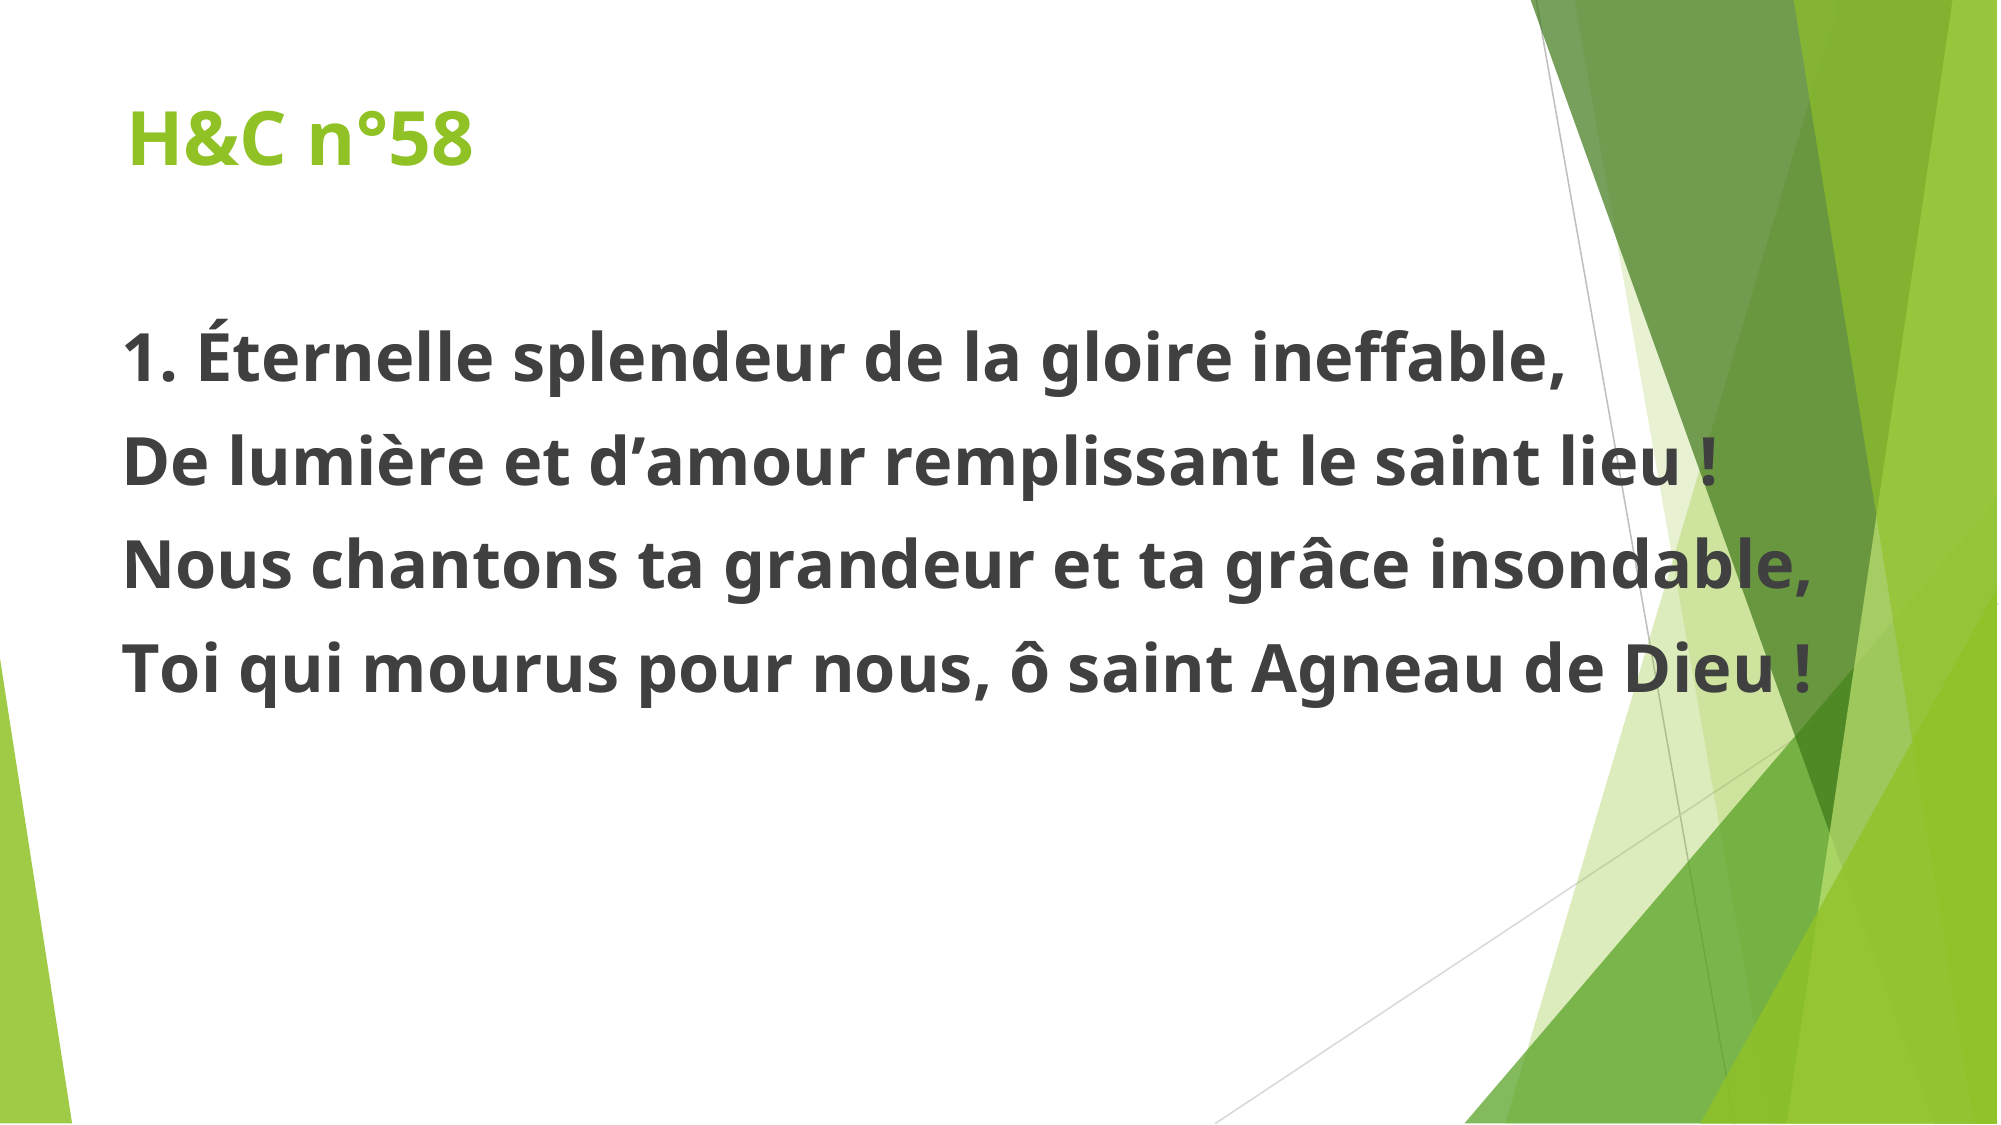

H&C n°58
1. Éternelle splendeur de la gloire ineffable,
De lumière et d’amour remplissant le saint lieu !
Nous chantons ta grandeur et ta grâce insondable,
Toi qui mourus pour nous, ô saint Agneau de Dieu !